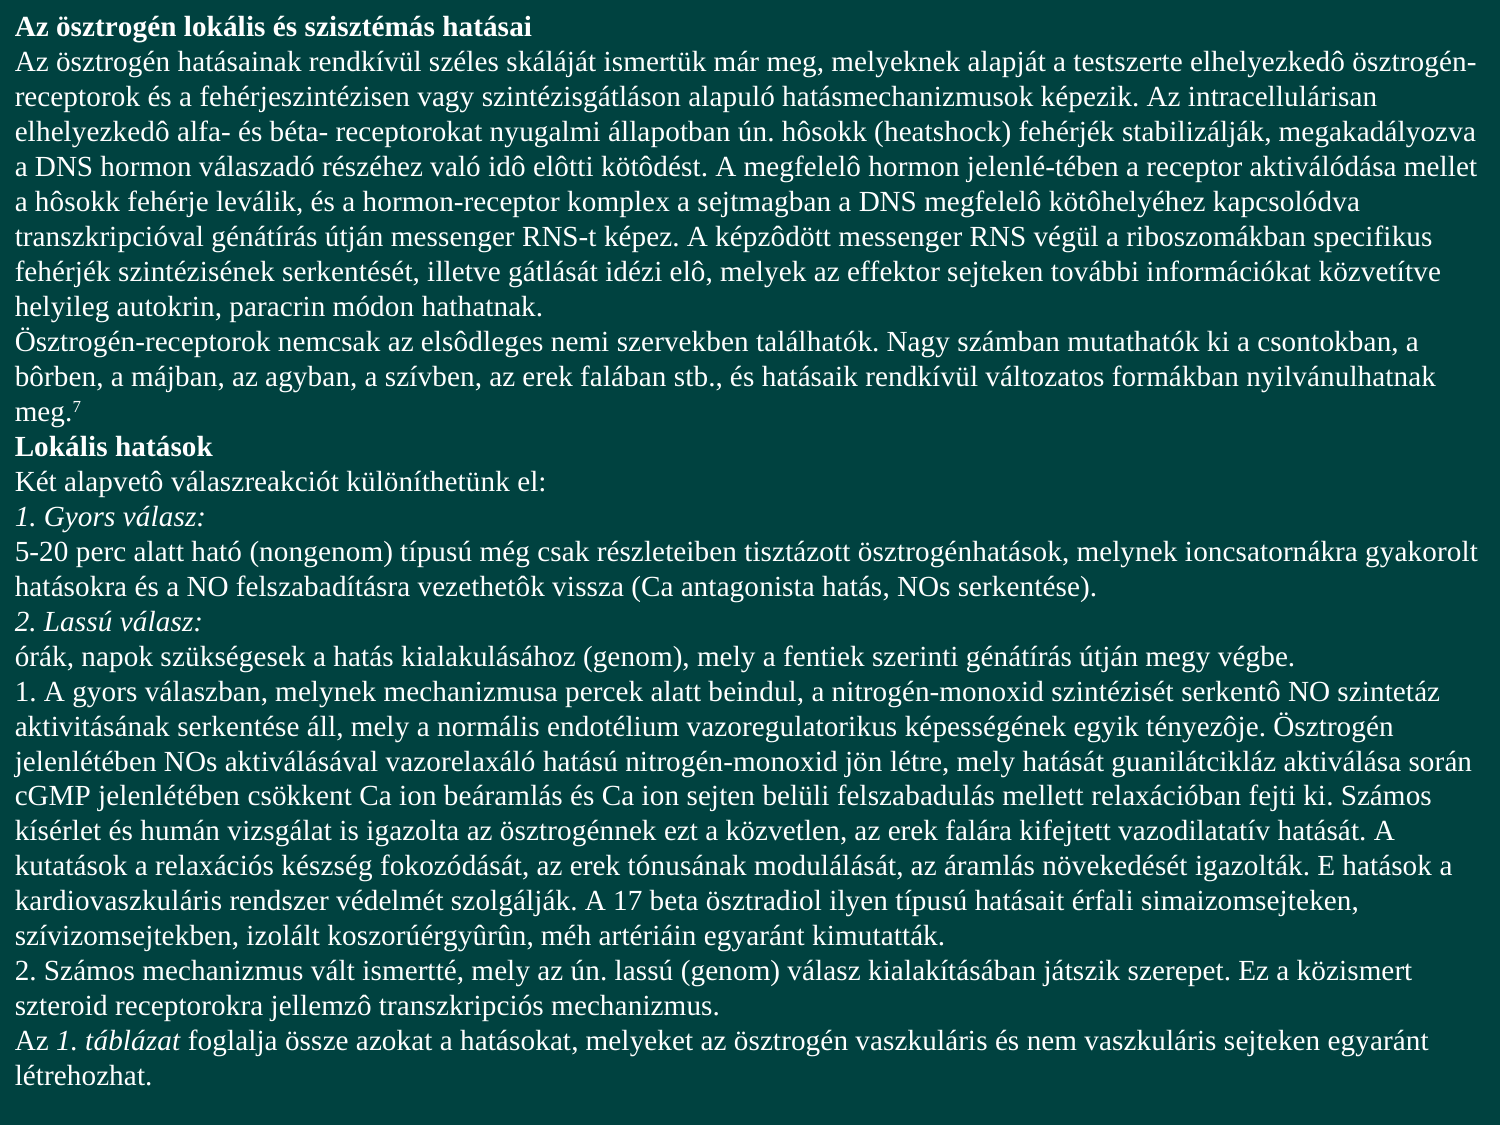

Az ösztrogén lokális és szisztémás hatásai
Az ösztrogén hatásainak rendkívül széles skáláját ismertük már meg, melyeknek alapját a testszerte elhelyezkedô ösztrogén-receptorok és a fehérjeszintézisen vagy szintézisgátláson alapuló hatásmechanizmusok képezik. Az intracellulárisan elhelyezkedô alfa- és béta- receptorokat nyugalmi állapotban ún. hôsokk (heatshock) fehérjék stabilizálják, megakadályozva a DNS hormon válaszadó részéhez való idô elôtti kötôdést. A megfelelô hormon jelenlé-tében a receptor aktiválódása mellet a hôsokk fehérje leválik, és a hormon-receptor komplex a sejtmagban a DNS megfelelô kötôhelyéhez kapcsolódva transzkripcióval génátírás útján messenger RNS-t képez. A képzôdött messenger RNS végül a riboszomákban specifikus fehérjék szintézisének serkentését, illetve gátlását idézi elô, melyek az effektor sejteken további információkat közvetítve helyileg autokrin, paracrin módon hathatnak.
Ösztrogén-receptorok nemcsak az elsôdleges nemi szervekben találhatók. Nagy számban mutathatók ki a csontokban, a bôrben, a májban, az agyban, a szívben, az erek falában stb., és hatásaik rendkívül változatos formákban nyilvánulhatnak meg.7
Lokális hatások
Két alapvetô válaszreakciót különíthetünk el:
1. Gyors válasz:
5-20 perc alatt ható (nongenom) típusú még csak részleteiben tisztázott ösztrogénhatások, melynek ioncsatornákra gyakorolt hatásokra és a NO felszabadításra vezethetôk vissza (Ca antagonista hatás, NOs serkentése).
2. Lassú válasz:
órák, napok szükségesek a hatás kialakulásához (genom), mely a fentiek szerinti génátírás útján megy végbe.
1. A gyors válaszban, melynek mechanizmusa percek alatt beindul, a nitrogén-monoxid szintézisét serkentô NO szintetáz aktivitásának serkentése áll, mely a normális endotélium vazoregulatorikus képességének egyik tényezôje. Ösztrogén jelenlétében NOs aktiválásával vazorelaxáló hatású nitrogén-monoxid jön létre, mely hatását guanilátcikláz aktiválása során cGMP jelenlétében csökkent Ca ion beáramlás és Ca ion sejten belüli felszabadulás mellett relaxációban fejti ki. Számos kísérlet és humán vizsgálat is igazolta az ösztrogénnek ezt a közvetlen, az erek falára kifejtett vazodilatatív hatását. A kutatások a relaxációs készség fokozódását, az erek tónusának modulálását, az áramlás növekedését igazolták. E hatások a kardiovaszkuláris rendszer védelmét szolgálják. A 17 beta ösztradiol ilyen típusú hatásait érfali simaizomsejteken, szívizomsejtekben, izolált koszorúérgyûrûn, méh artériáin egyaránt kimutatták.
2. Számos mechanizmus vált ismertté, mely az ún. lassú (genom) válasz kialakításában játszik szerepet. Ez a közismert szteroid receptorokra jellemzô transzkripciós mechanizmus.
Az 1. táblázat foglalja össze azokat a hatásokat, melyeket az ösztrogén vaszkuláris és nem vaszkuláris sejteken egyaránt létrehozhat.